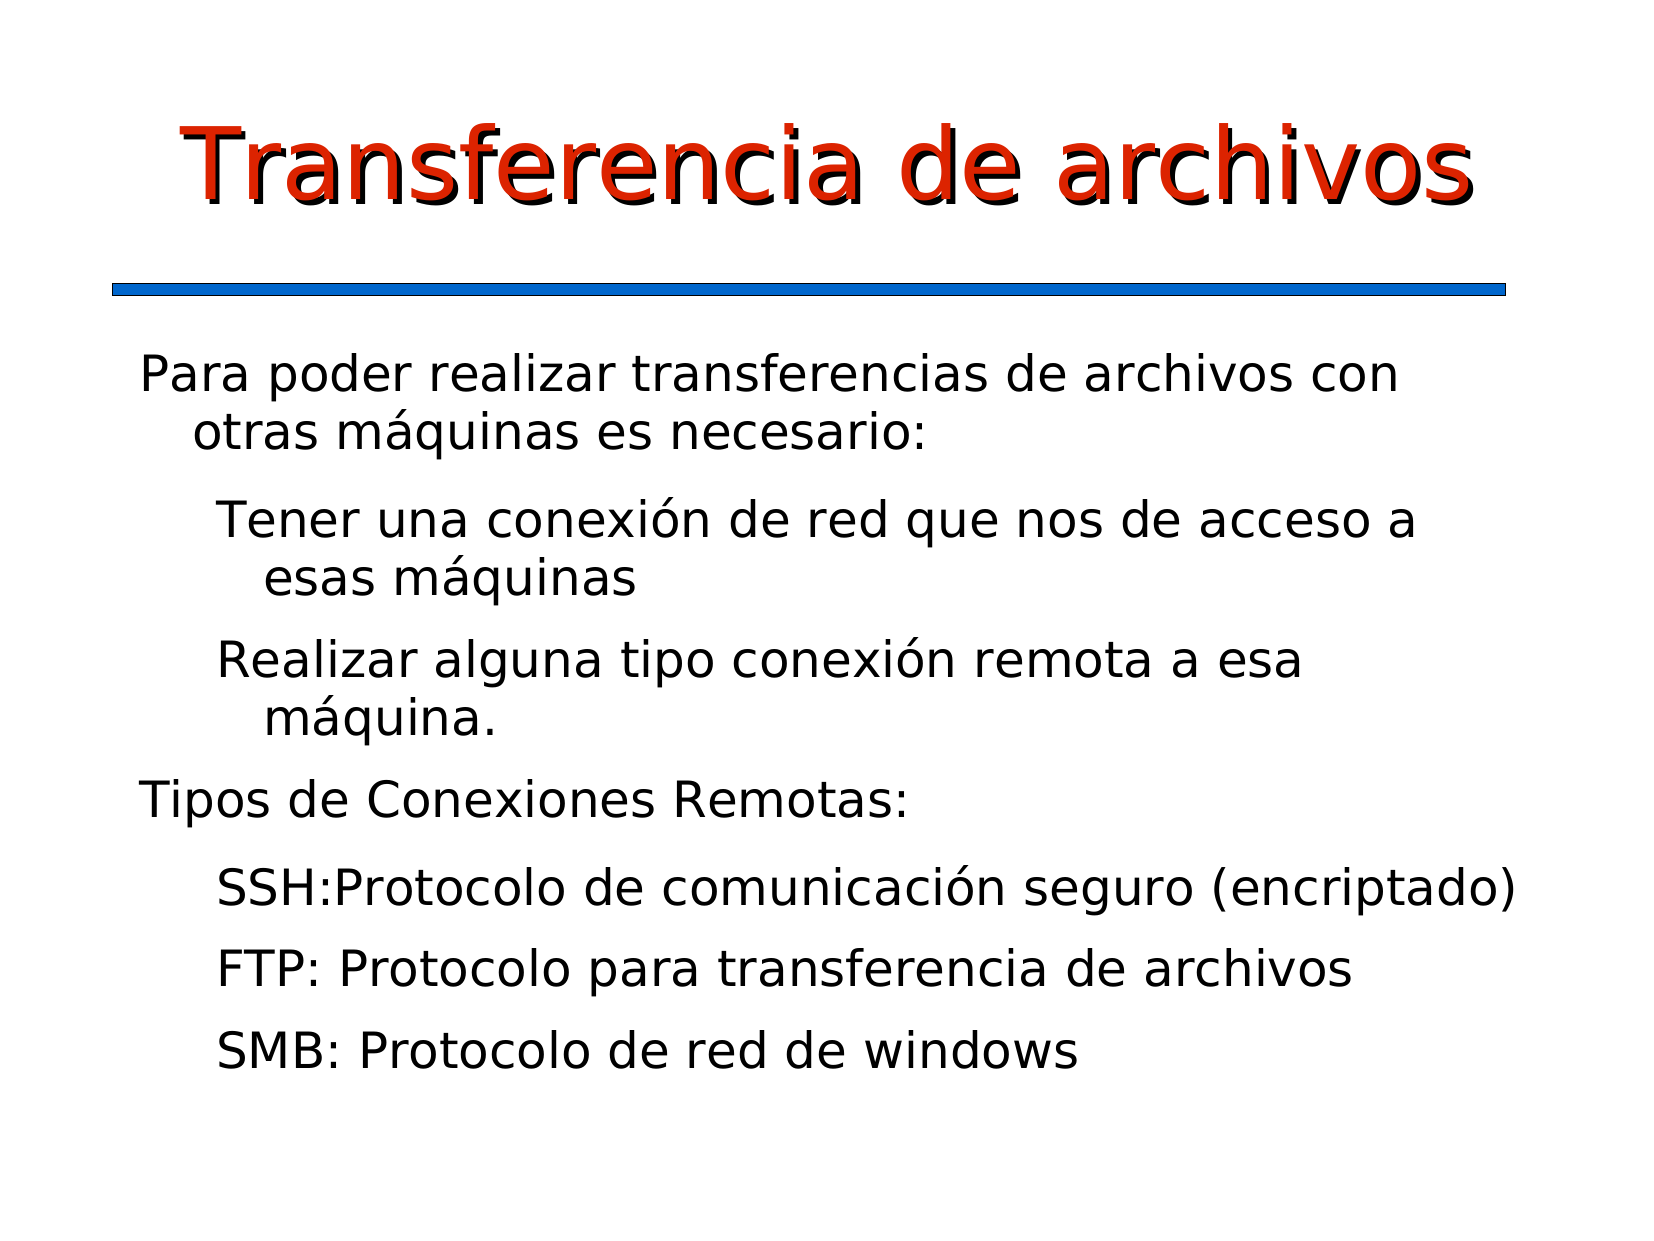

# Transferencia de archivos
Para poder realizar transferencias de archivos con otras máquinas es necesario:
Tener una conexión de red que nos de acceso a esas máquinas
Realizar alguna tipo conexión remota a esa máquina.
Tipos de Conexiones Remotas:
SSH:Protocolo de comunicación seguro (encriptado)
FTP: Protocolo para transferencia de archivos
SMB: Protocolo de red de windows